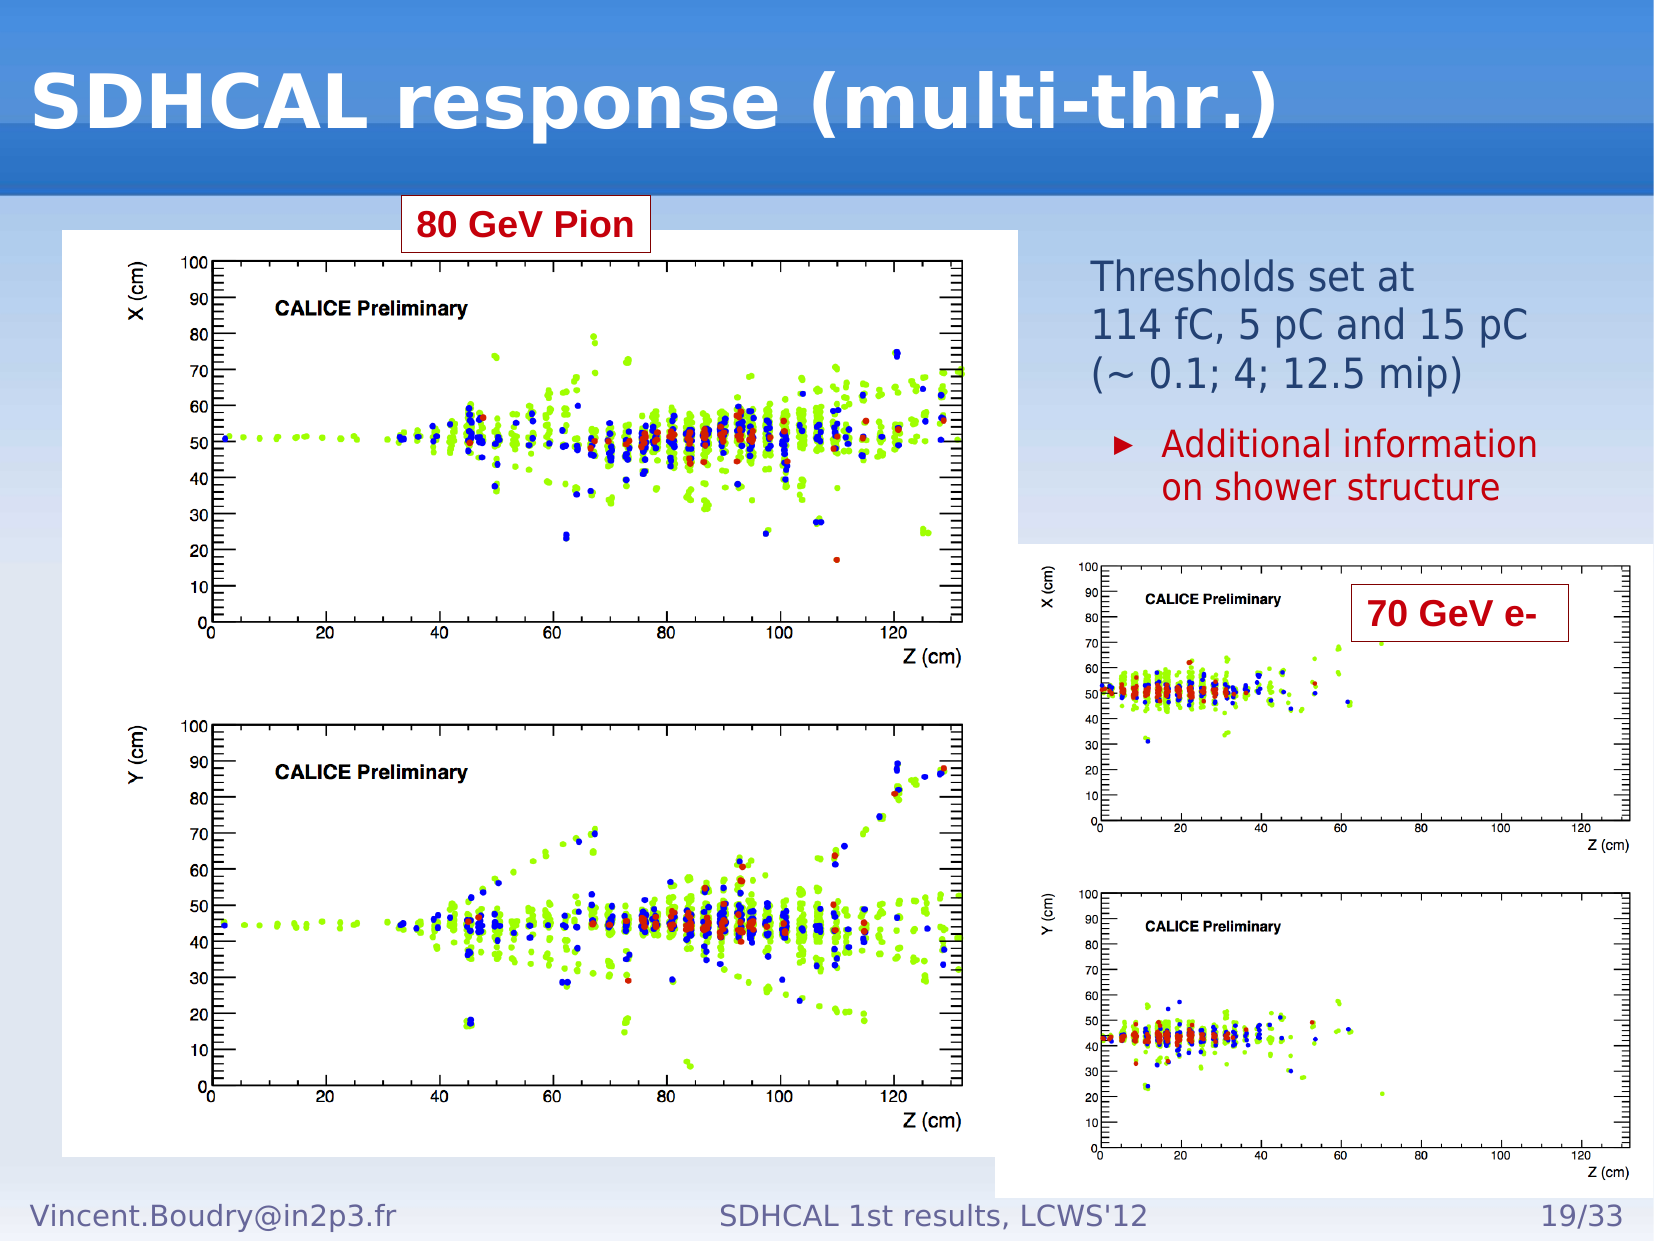

# SDHCAL response (multi-thr.)
80 GeV Pion
Thresholds set at
114 fC, 5 pC and 15 pC
(~ 0.1; 4; 12.5 mip)
Additional information
on shower structure
70 GeV e-
Vincent.Boudry@in2p3.fr
SDHCAL 1st results, LCWS'12
19